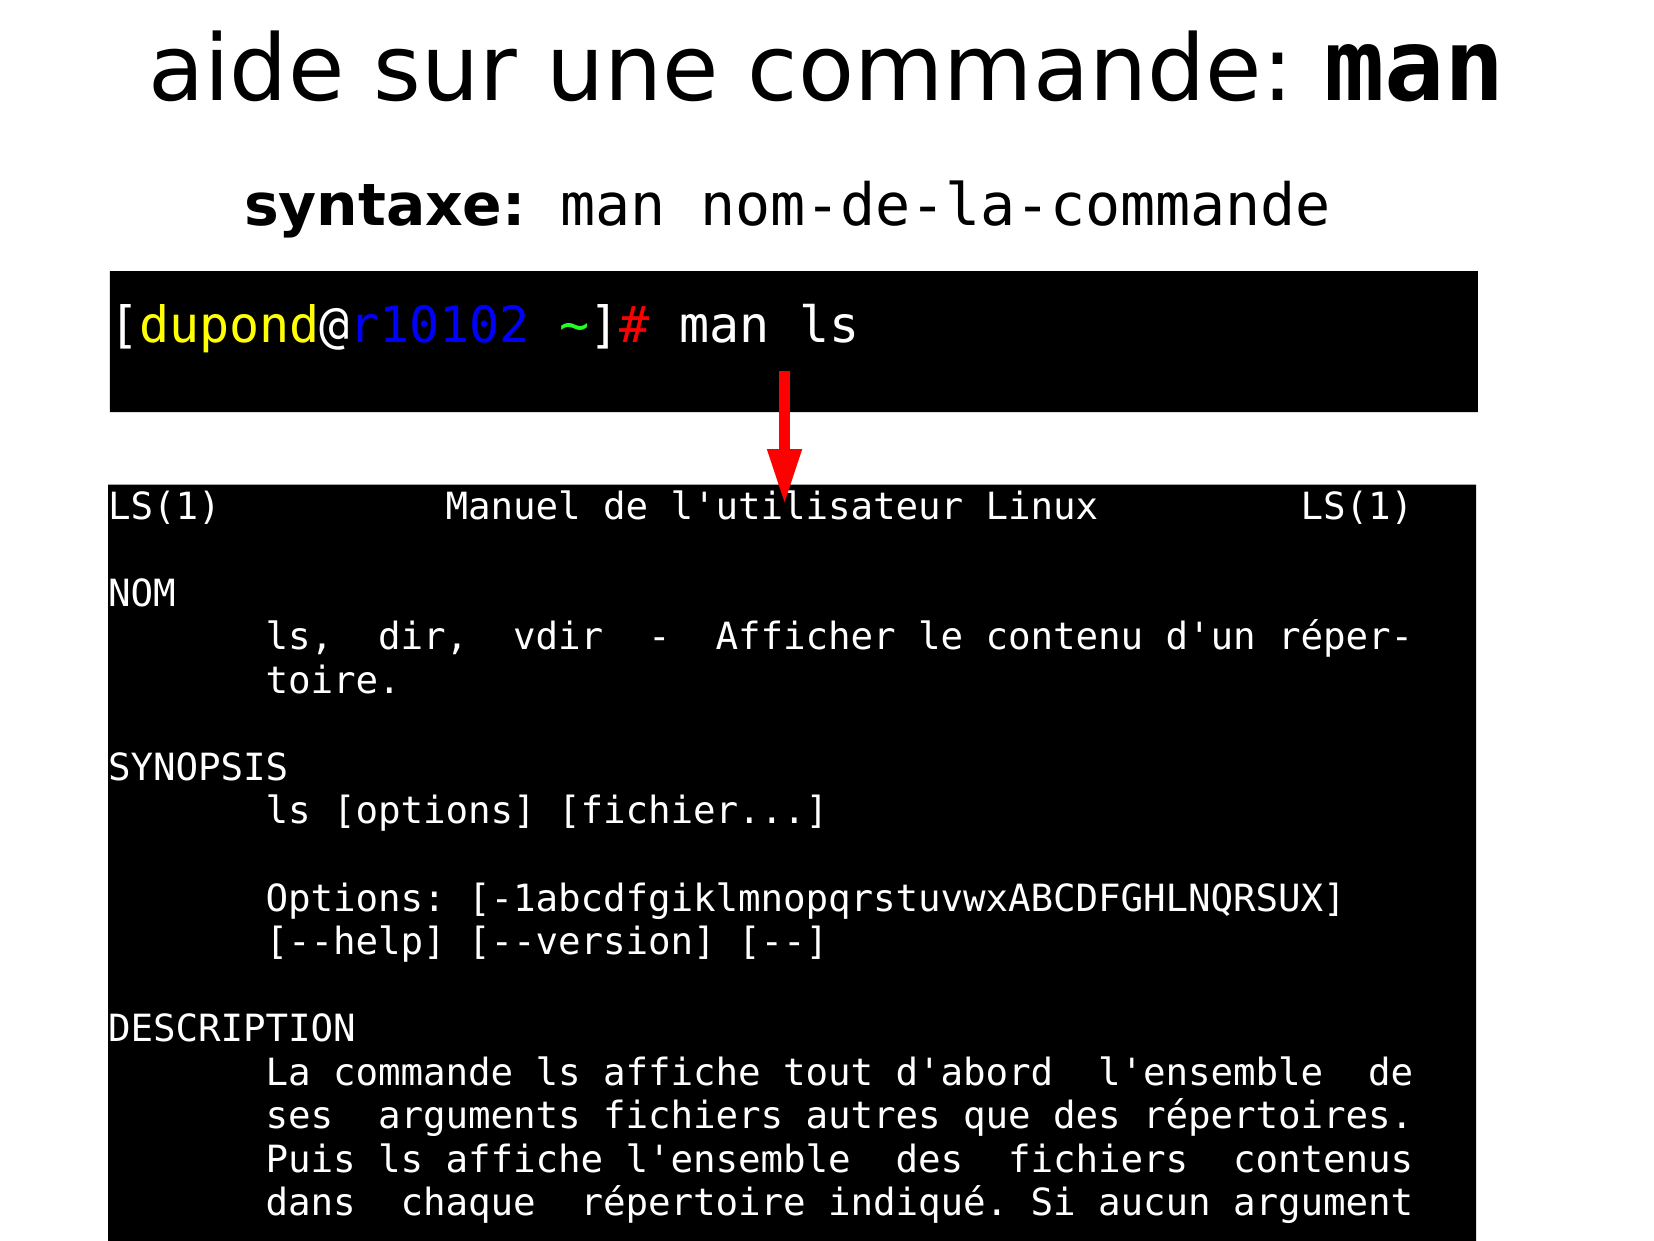

# aide sur une commande: man
syntaxe: man nom-de-la-commande
[dupond@r10102 ~]# man ls
LS(1) Manuel de l'utilisateur Linux LS(1)
NOM
 ls, dir, vdir - Afficher le contenu d'un réper-
 toire.
SYNOPSIS
 ls [options] [fichier...]
 Options: [-1abcdfgiklmnopqrstuvwxABCDFGHLNQRSUX]
 [--help] [--version] [--]
DESCRIPTION
 La commande ls affiche tout d'abord l'ensemble de
 ses arguments fichiers autres que des répertoires.
 Puis ls affiche l'ensemble des fichiers contenus
 dans chaque répertoire indiqué. Si aucun argument
...